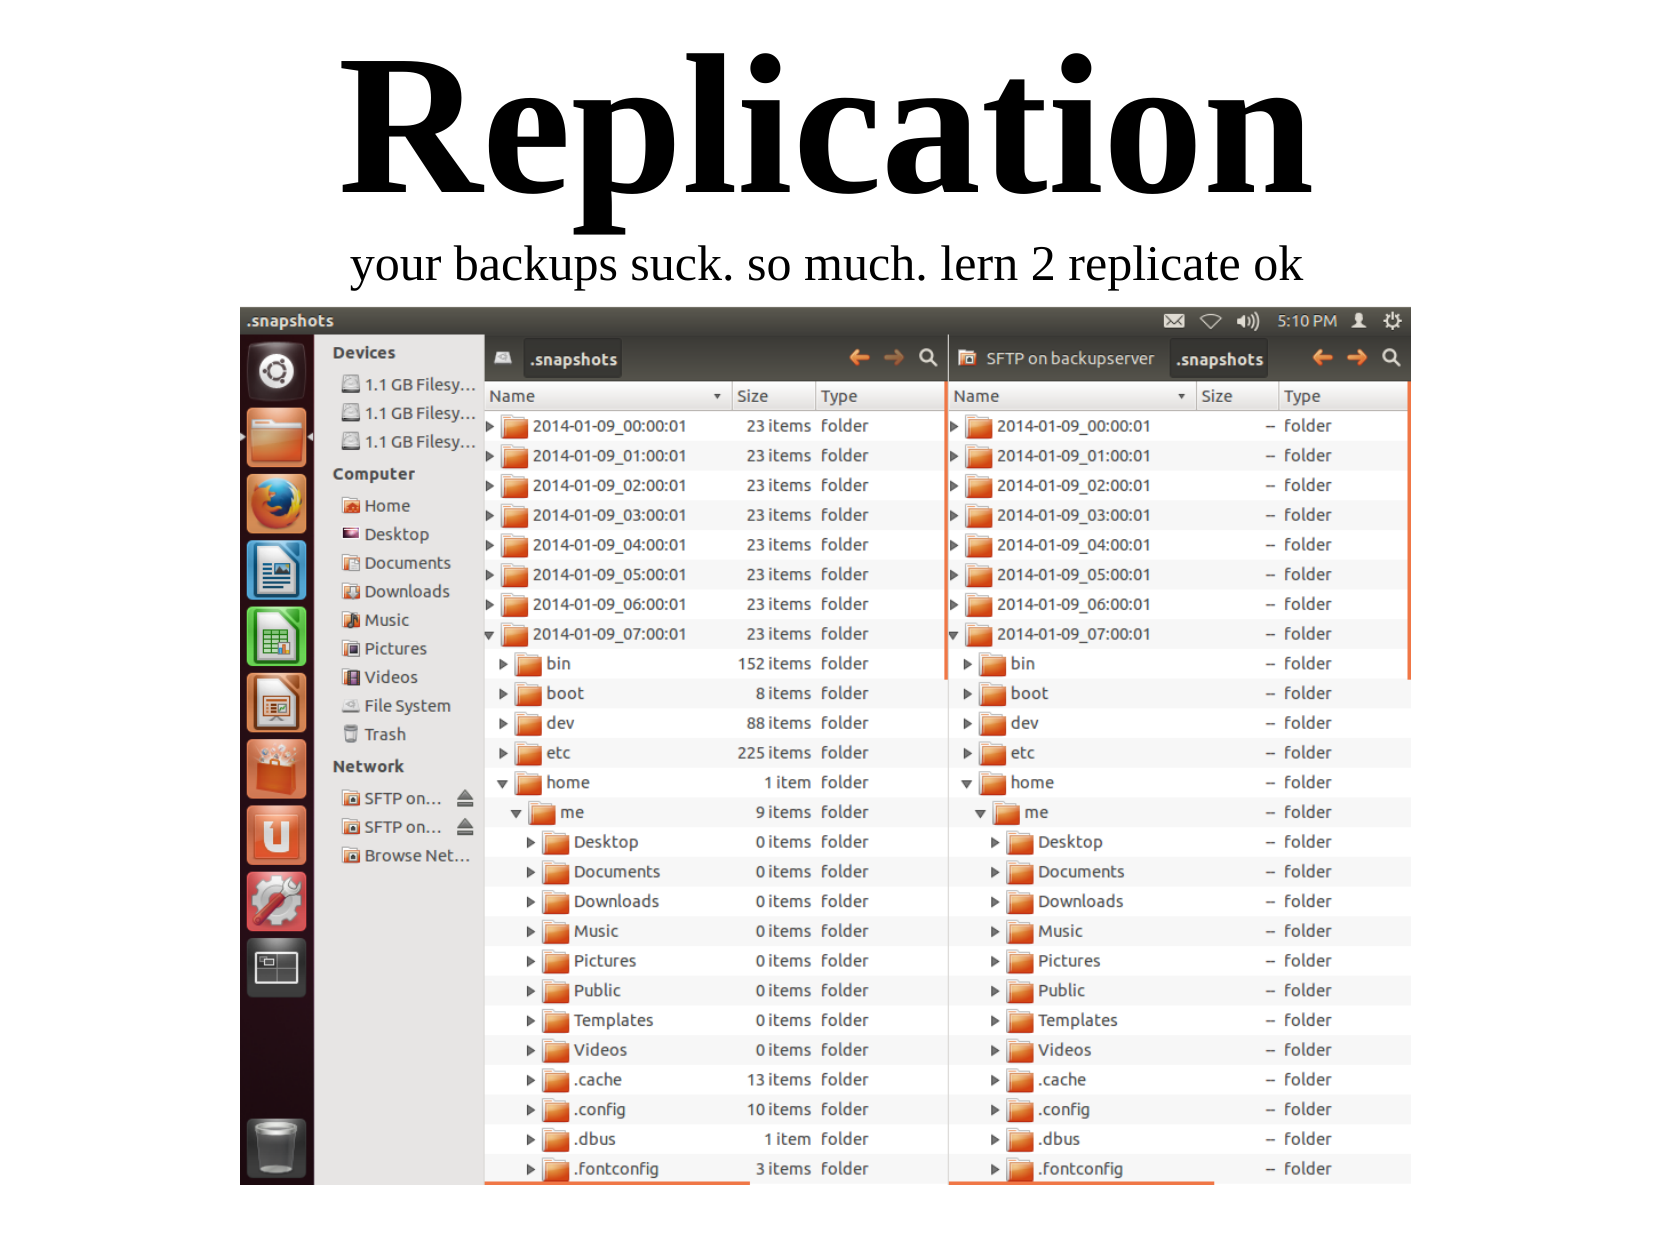

# Replication your backups suck. so much. lern 2 replicate ok